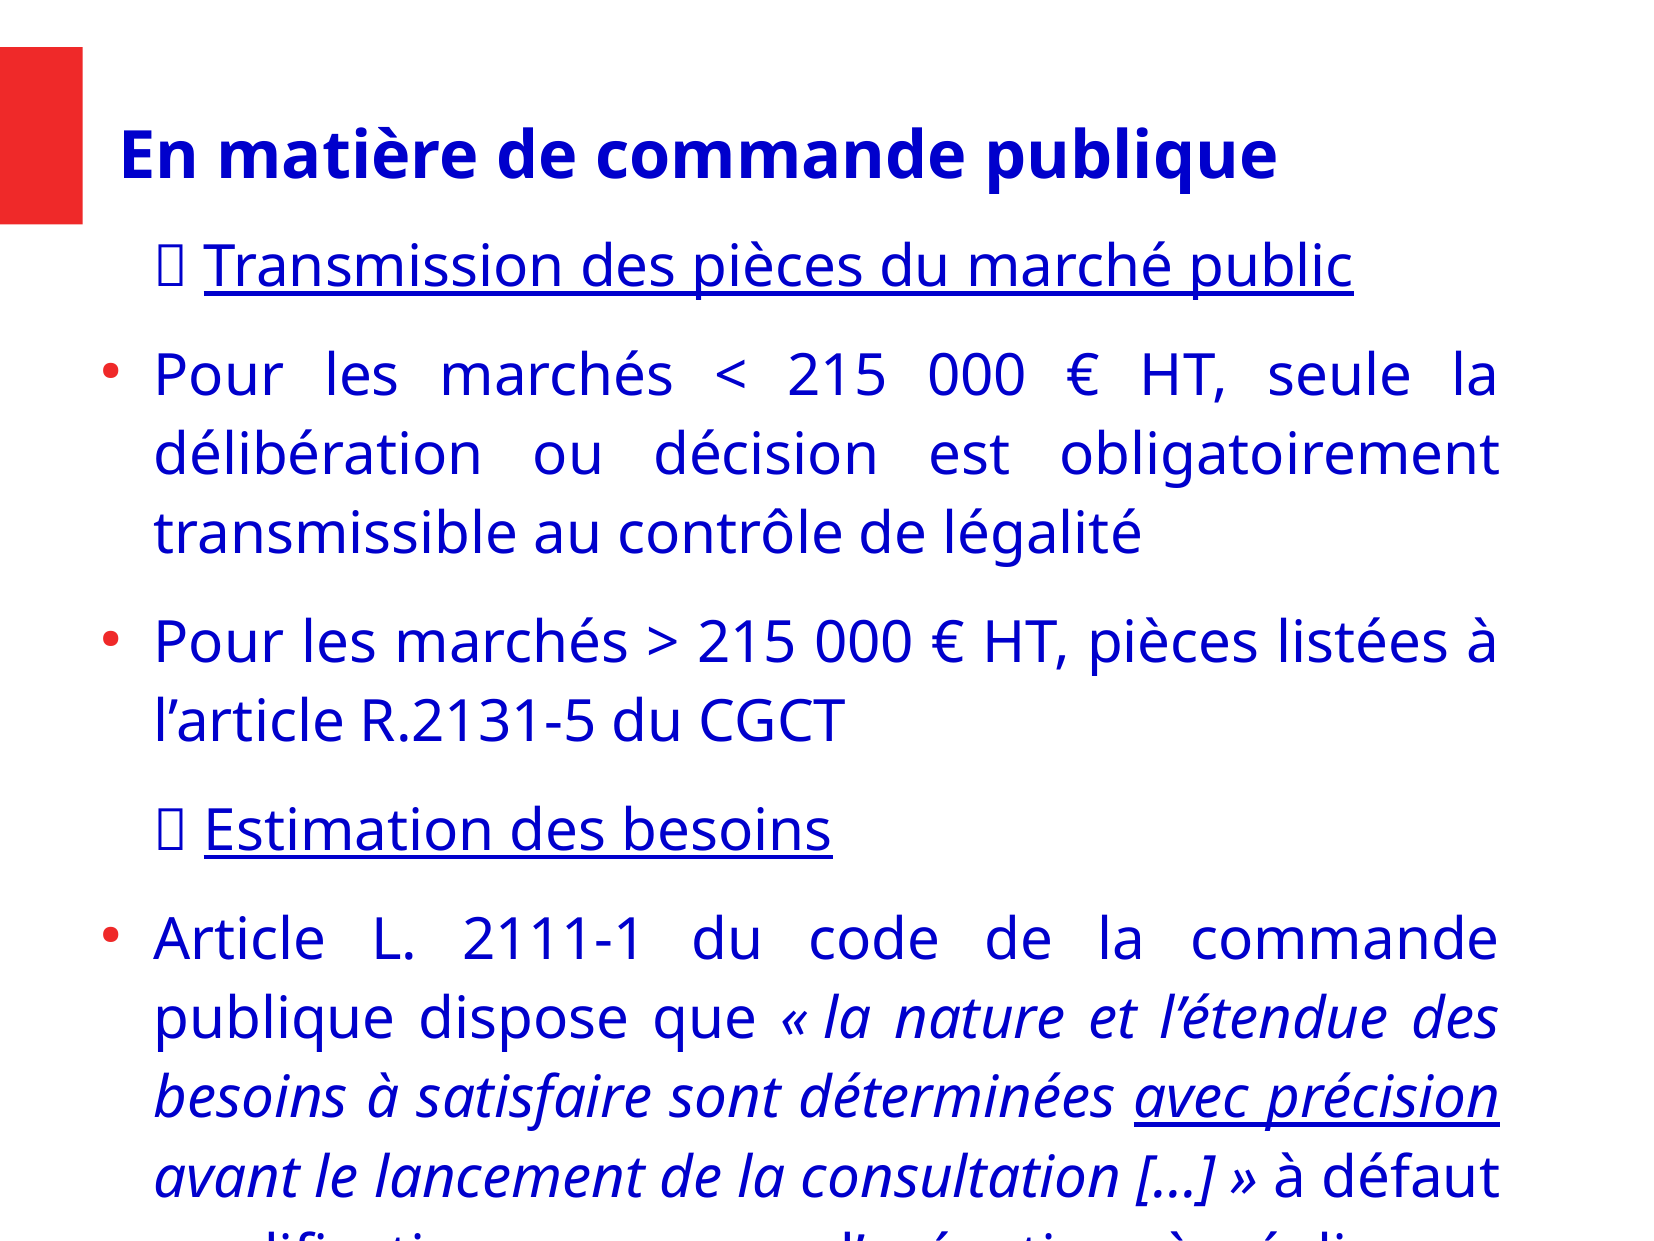

# En matière de commande publique
 Transmission des pièces du marché public
Pour les marchés < 215 000 € HT, seule la délibération ou décision est obligatoirement transmissible au contrôle de légalité
Pour les marchés > 215 000 € HT, pièces listées à l’article R.2131-5 du CGCT
 Estimation des besoins
Article L. 2111-1 du code de la commande publique dispose que « la nature et l’étendue des besoins à satisfaire sont déterminées avec précision avant le lancement de la consultation [...] » à défaut modification en cours d’exécution à réaliser + surcoût pour la collectivité